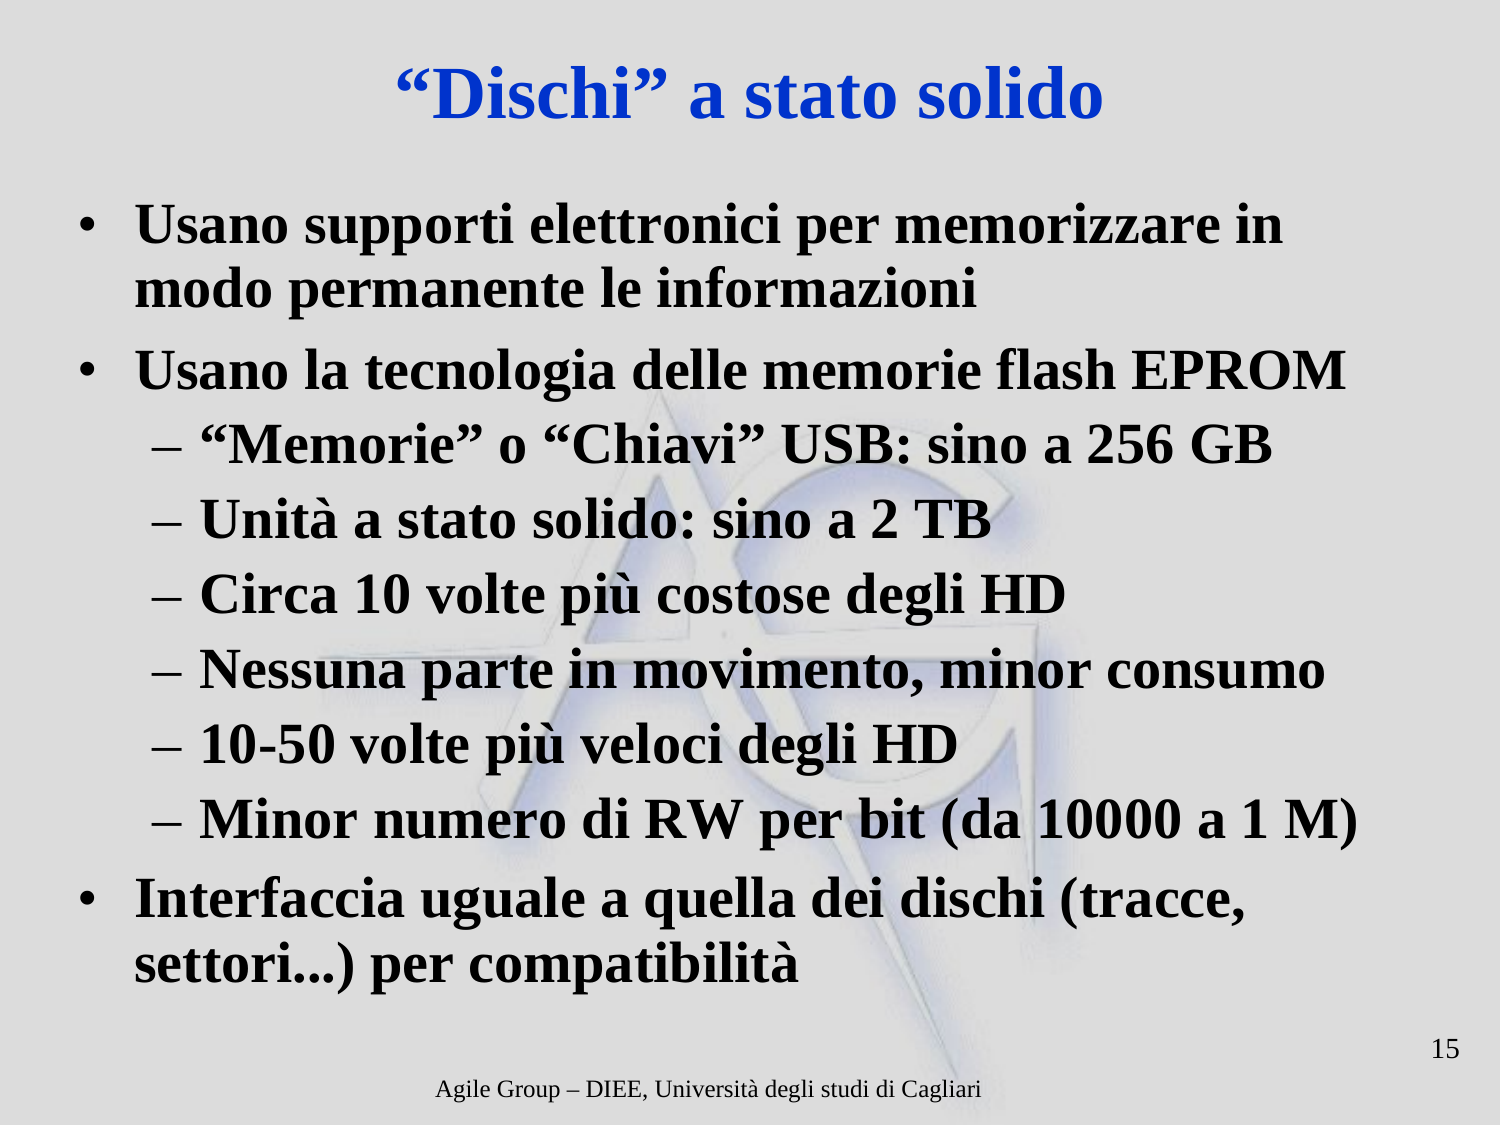

# “Dischi” a stato solido
Usano supporti elettronici per memorizzare in modo permanente le informazioni
Usano la tecnologia delle memorie flash EPROM
“Memorie” o “Chiavi” USB: sino a 256 GB
Unità a stato solido: sino a 2 TB
Circa 10 volte più costose degli HD
Nessuna parte in movimento, minor consumo
10-50 volte più veloci degli HD
Minor numero di RW per bit (da 10000 a 1 M)
Interfaccia uguale a quella dei dischi (tracce, settori...) per compatibilità
15